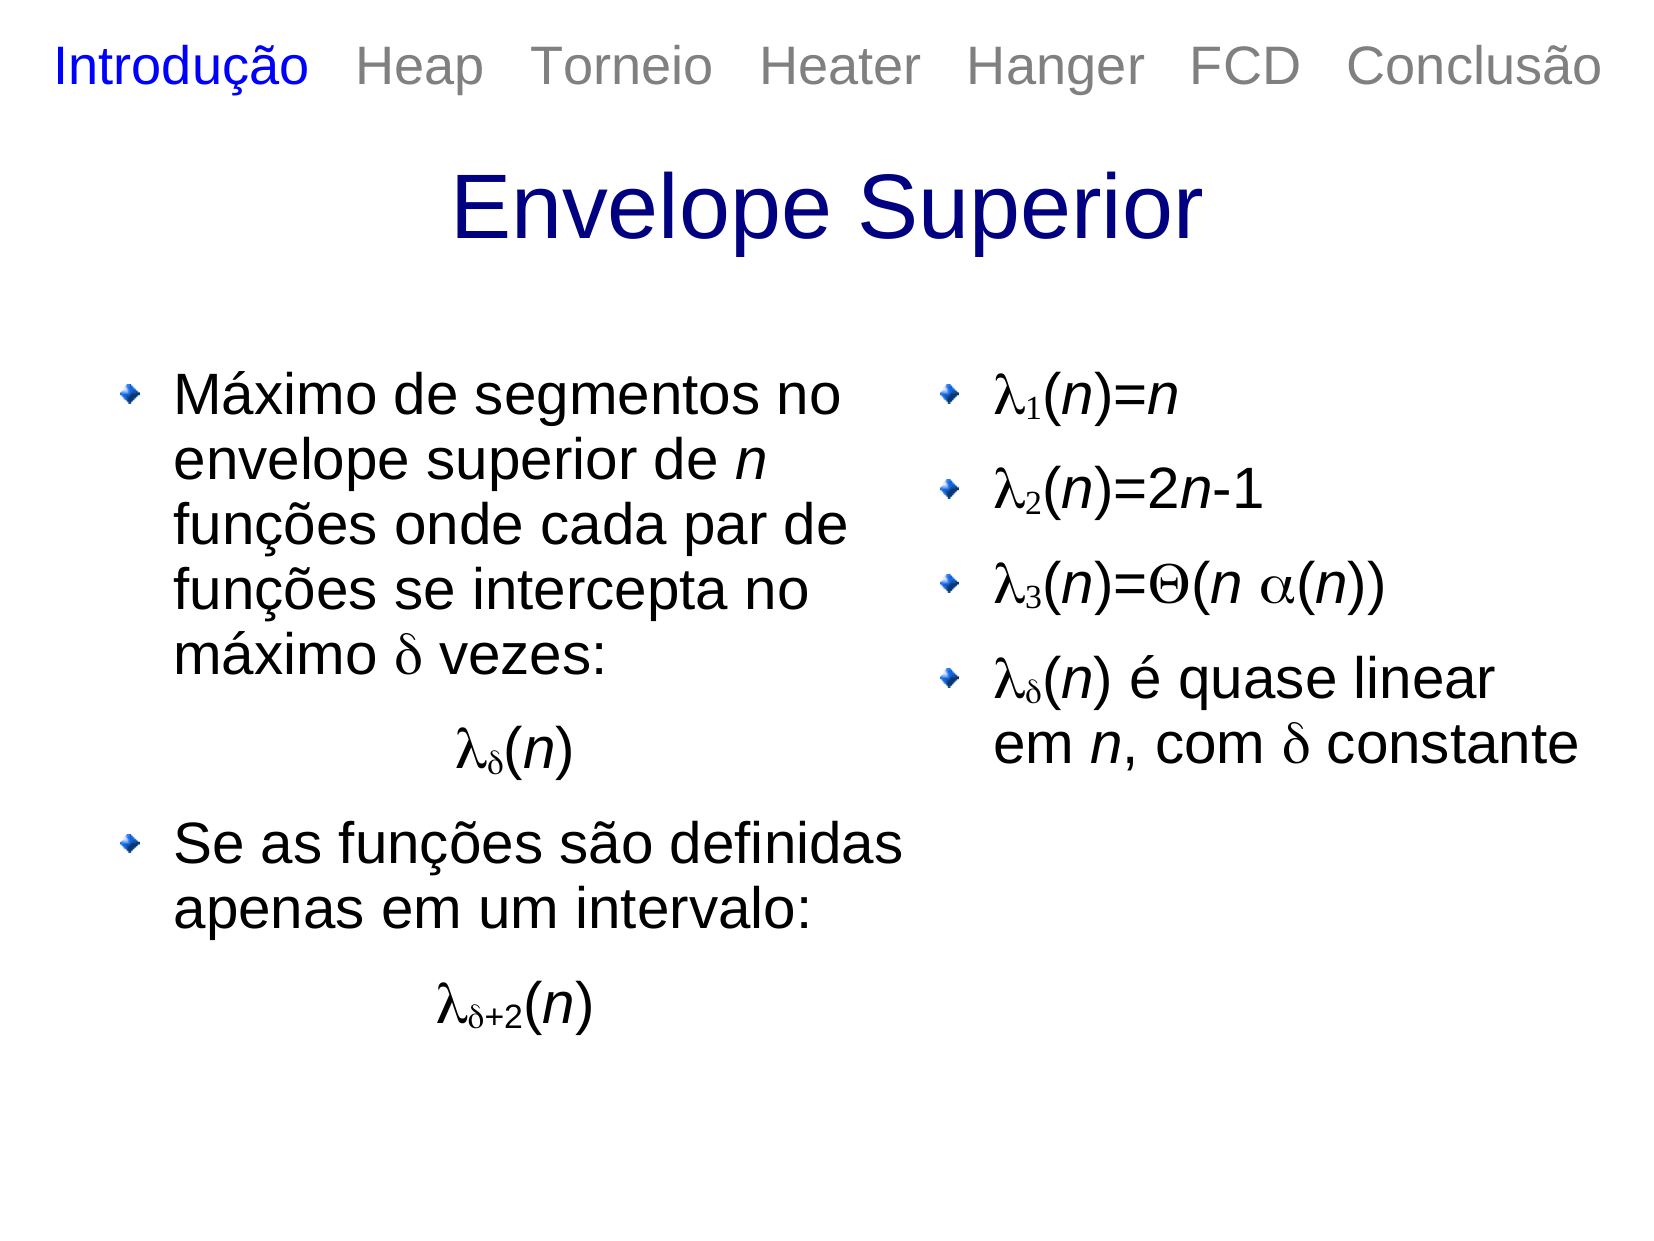

Introdução Heap Torneio Heater Hanger FCD Conclusão
# Envelope Superior
Máximo de segmentos no envelope superior de n funções onde cada par de funções se intercepta no máximo  vezes:
(n)
Se as funções são definidas apenas em um intervalo:
+2(n)
1(n)=n
2(n)=2n-1
3(n)=(n a(n))
d(n) é quase linear em n, com d constante